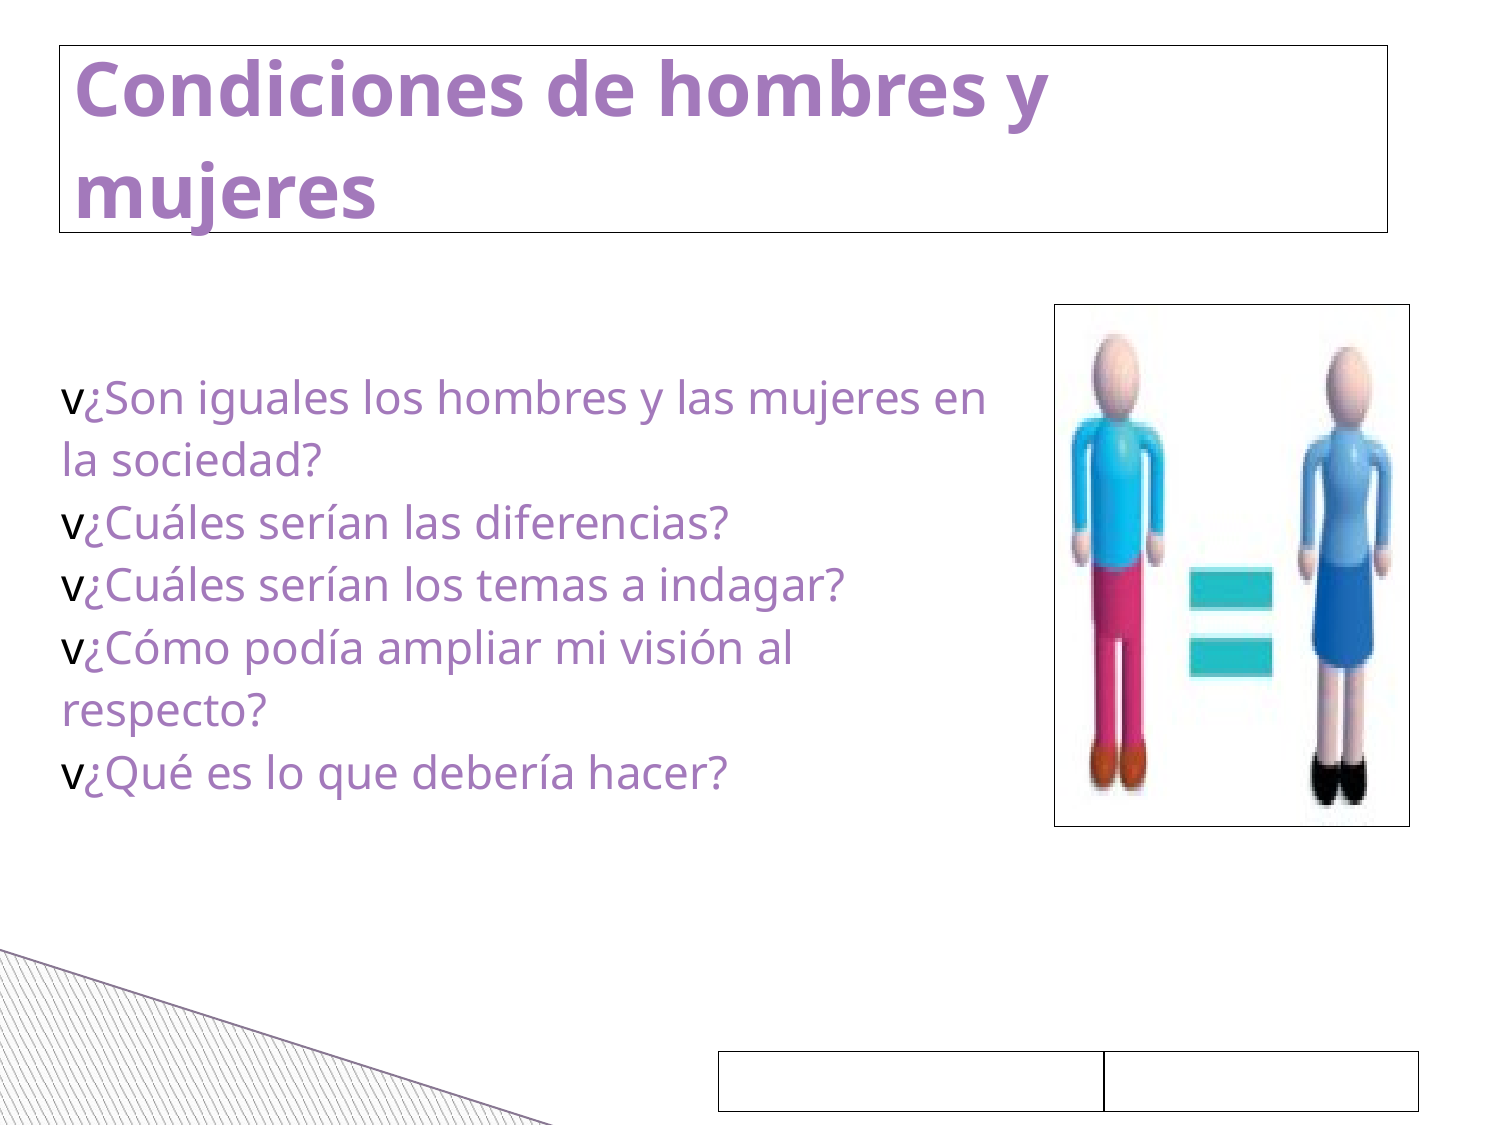

# Condiciones de hombres y mujeres
¿Son iguales los hombres y las mujeres en la sociedad?
¿Cuáles serían las diferencias?
¿Cuáles serían los temas a indagar?
¿Cómo podía ampliar mi visión al respecto?
¿Qué es lo que debería hacer?